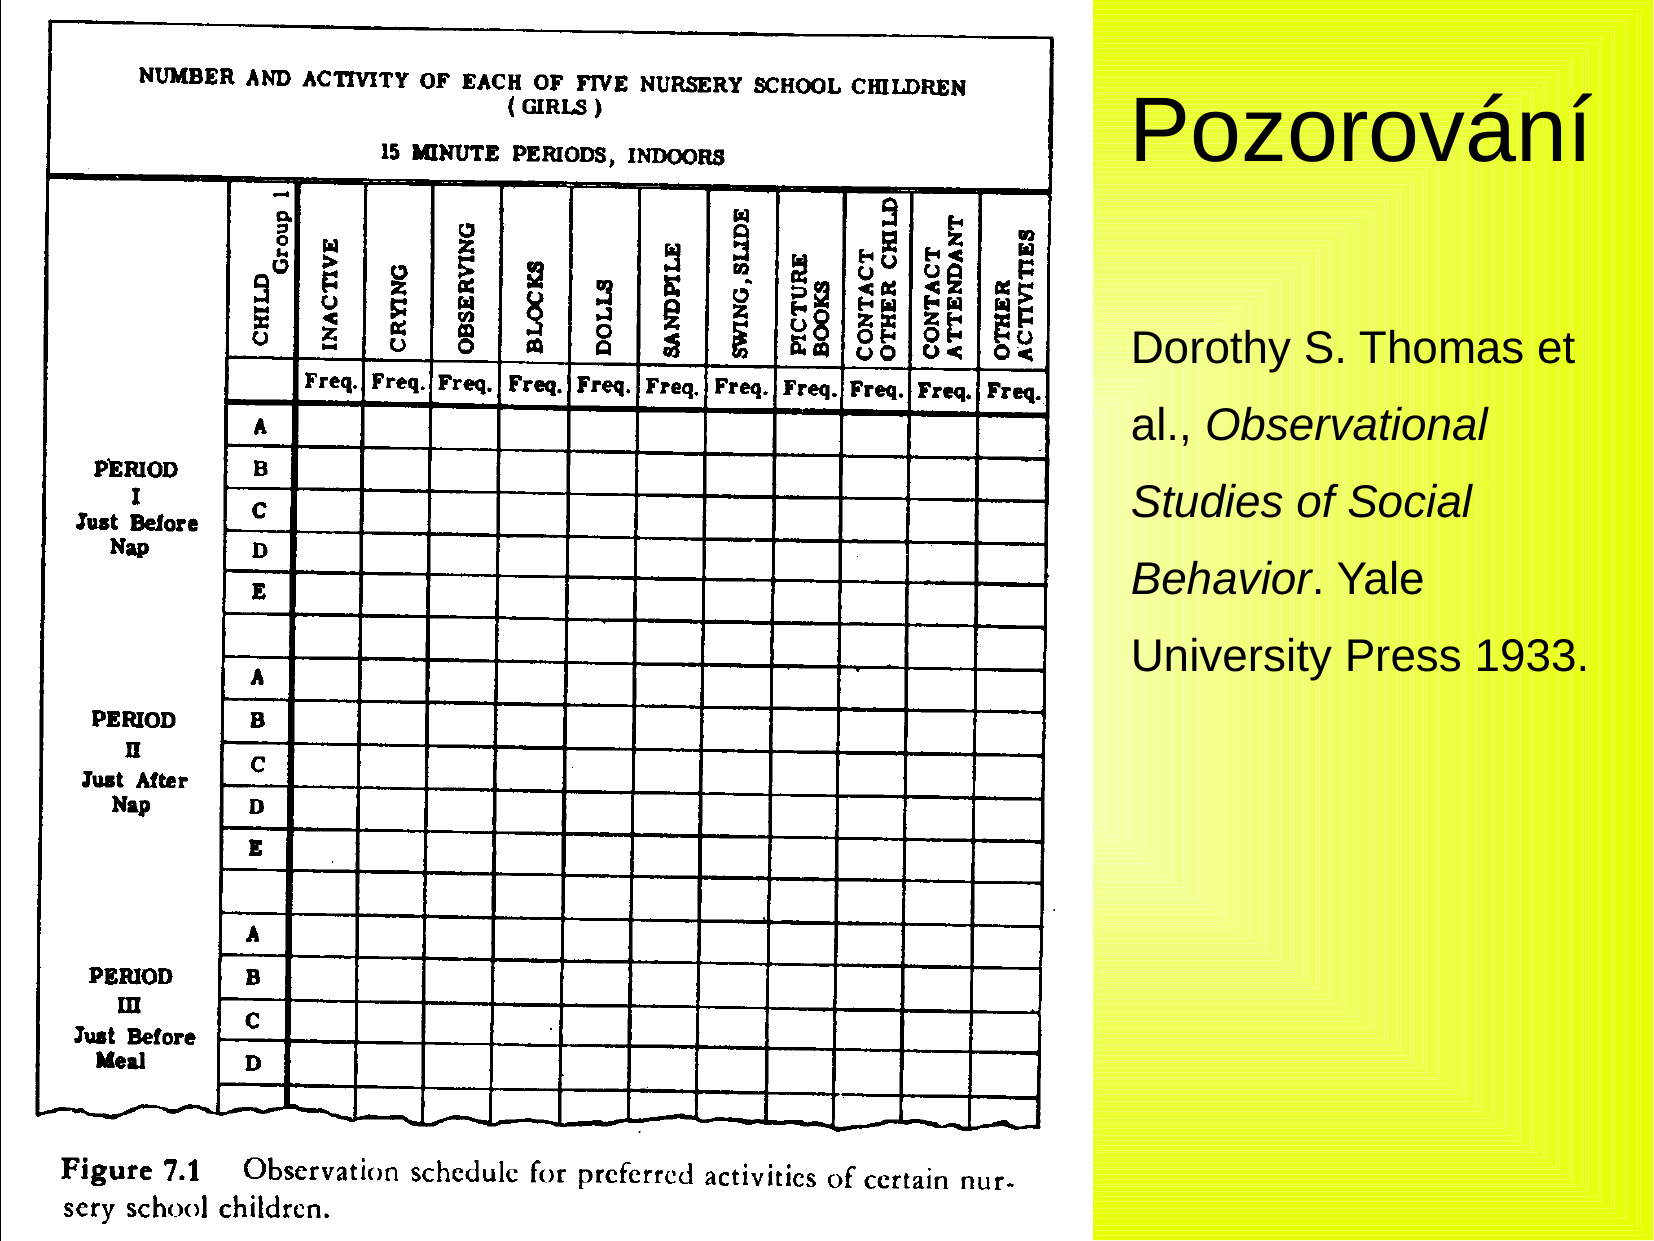

# Pozorování
Dorothy S. Thomas et al., Observational Studies of Social Behavior. Yale University Press 1933.